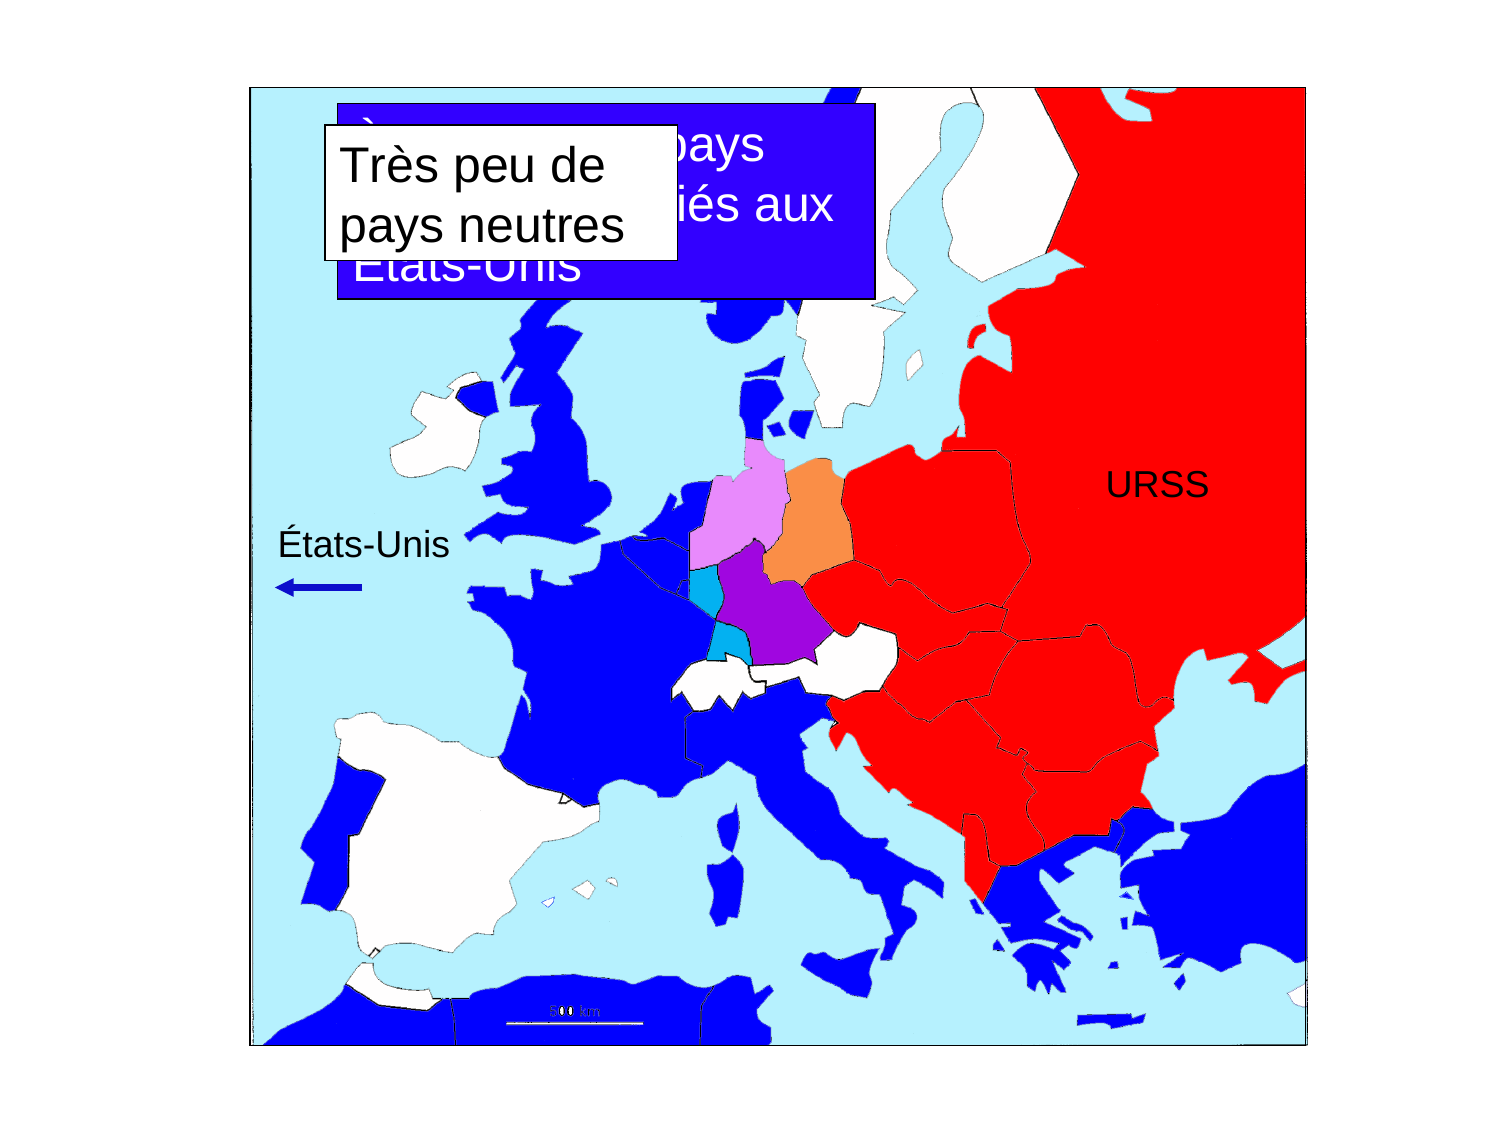

À l’Est, les pays communistes, alliés de l’URSS
À l’Ouest, les pays capitalistes, alliés aux États-Unis
Très peu de pays neutres
URSS
États-Unis